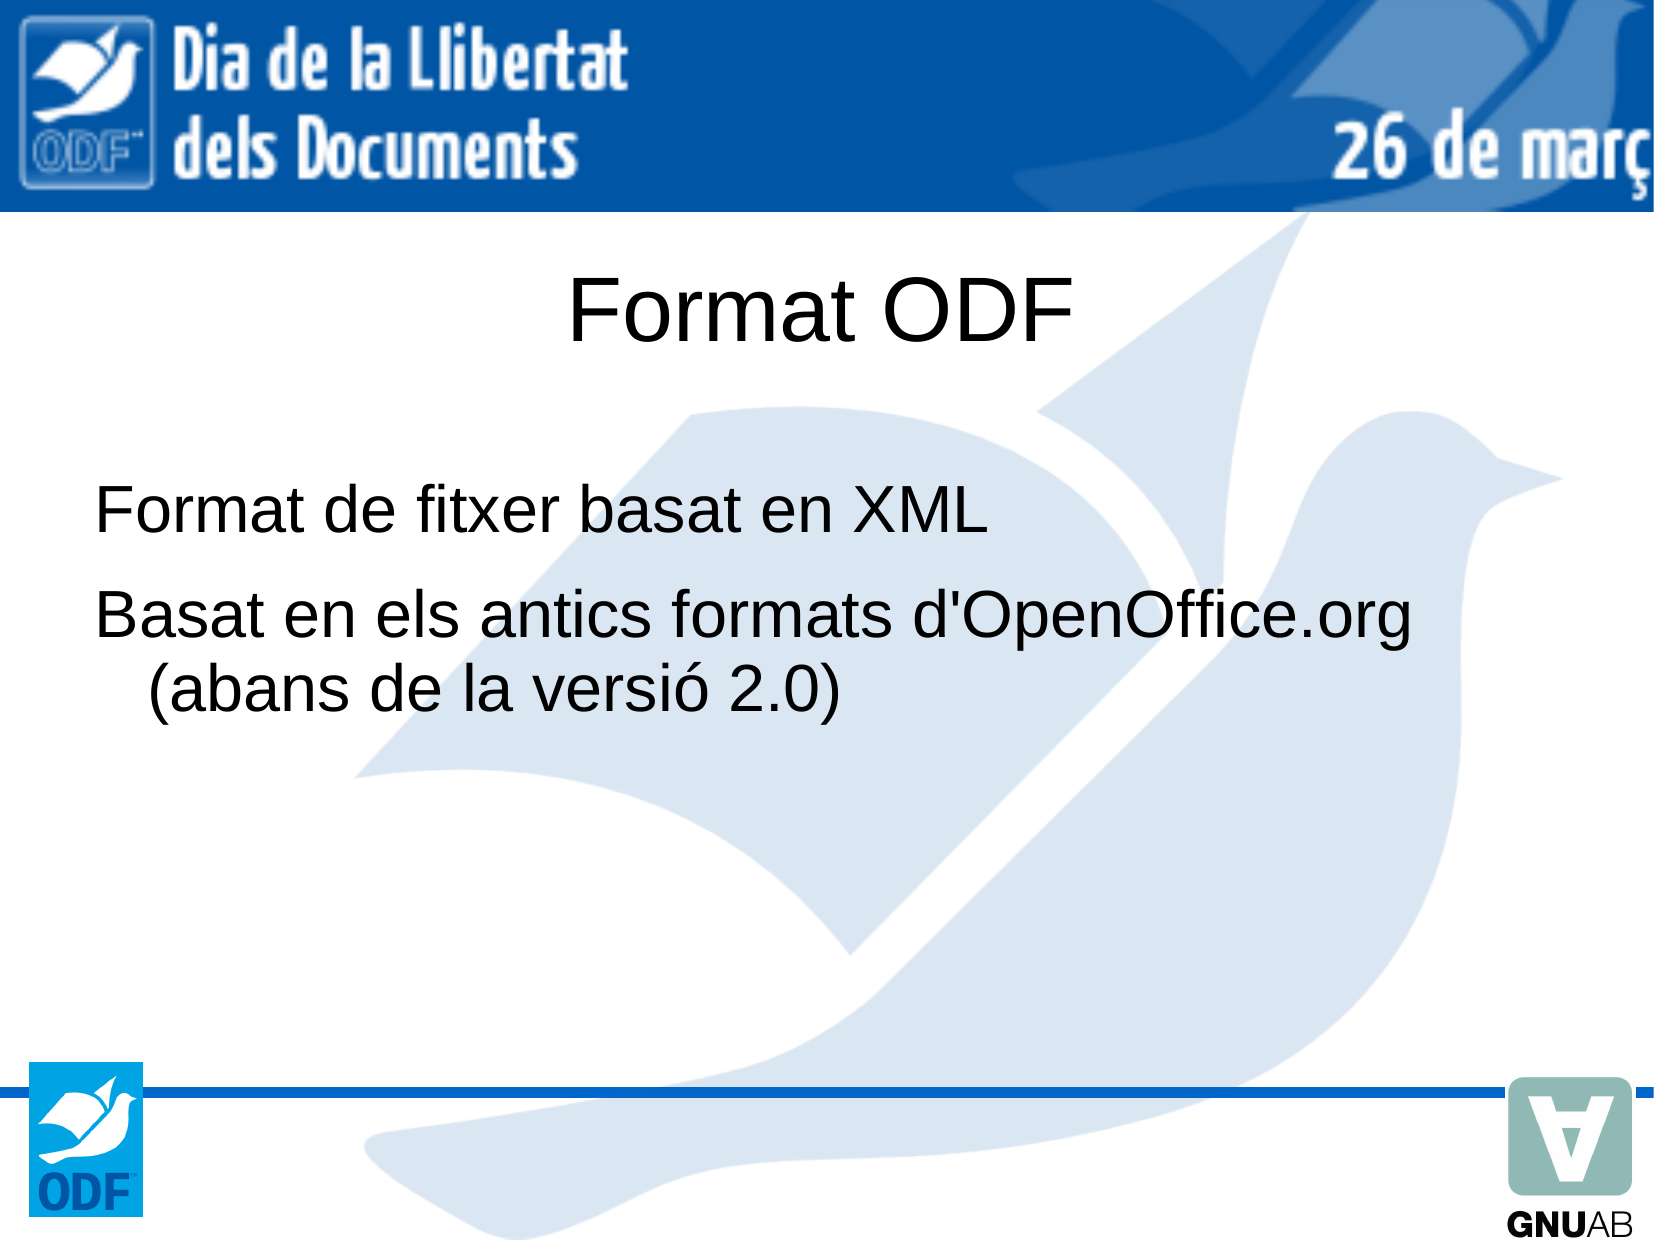

# Format ODF
Format de fitxer basat en XML
Basat en els antics formats d'OpenOffice.org (abans de la versió 2.0)